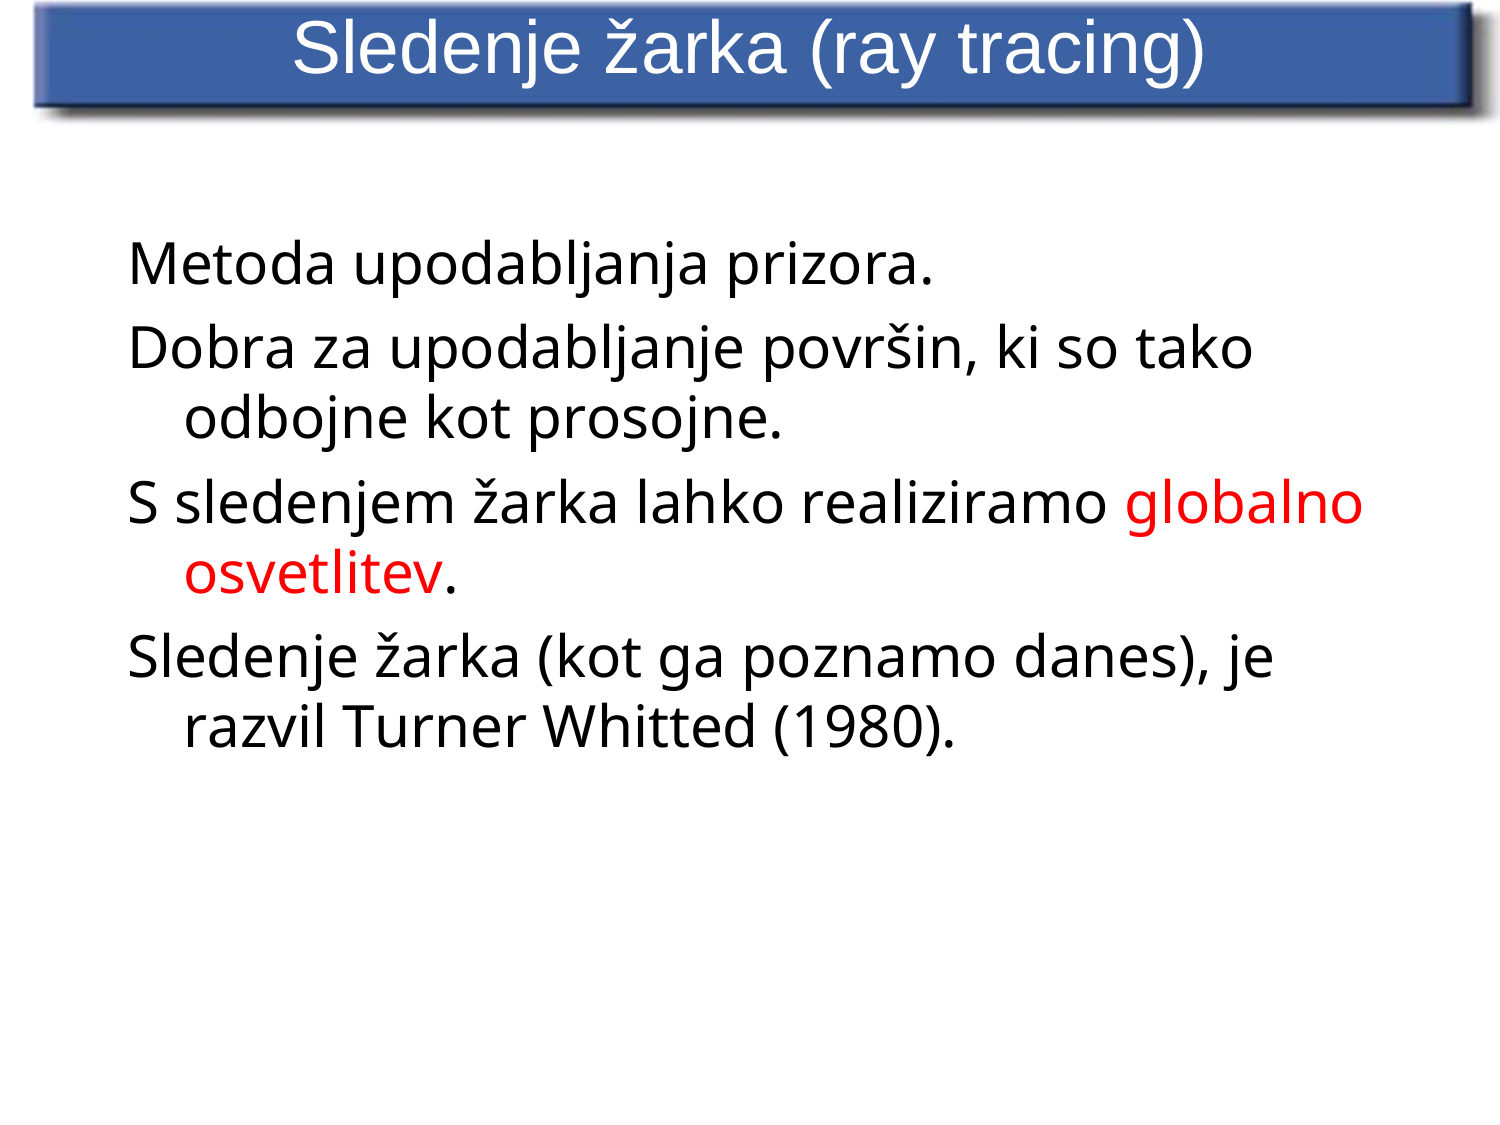

# Sledenje žarka (ray tracing)
Metoda upodabljanja prizora.
Dobra za upodabljanje površin, ki so tako odbojne kot prosojne.
S sledenjem žarka lahko realiziramo globalno osvetlitev.
Sledenje žarka (kot ga poznamo danes), je razvil Turner Whitted (1980).